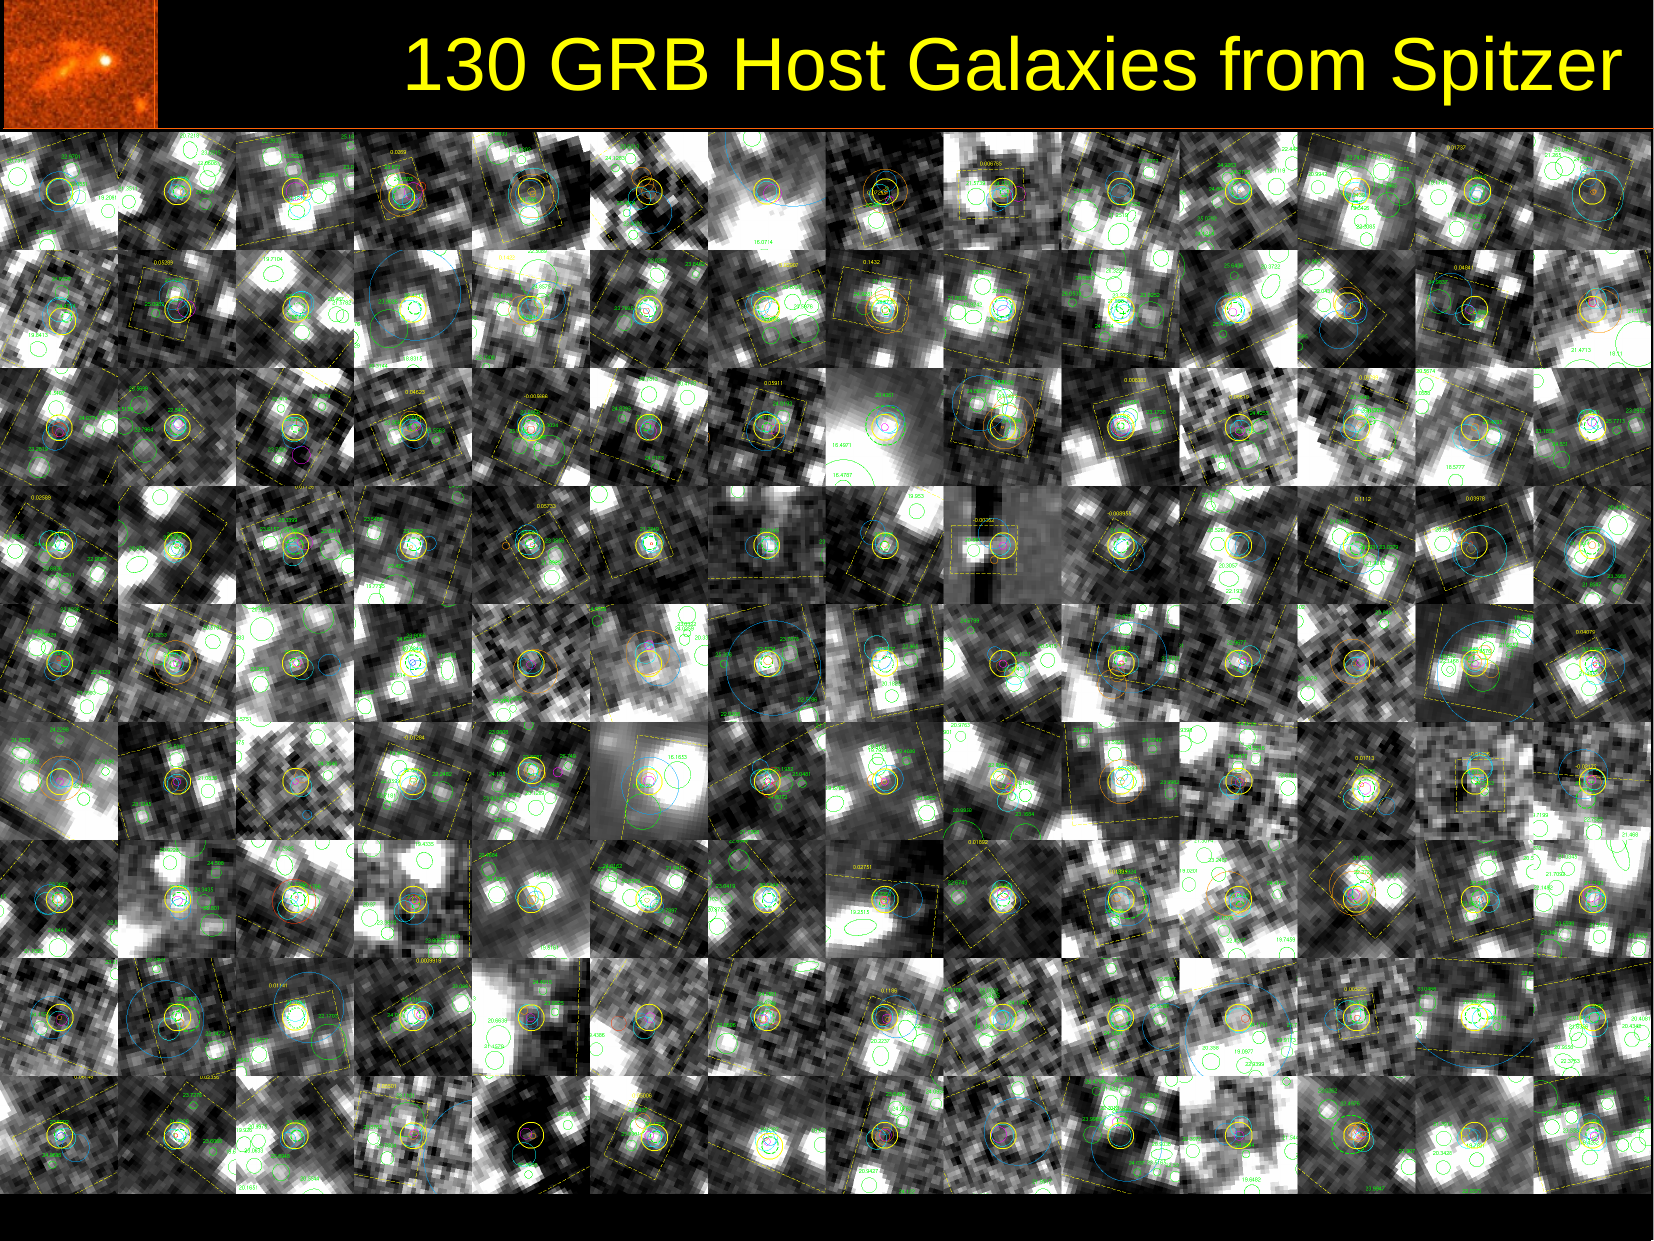

# 130 GRB Host Galaxies from Spitzer
2014-11-12
7